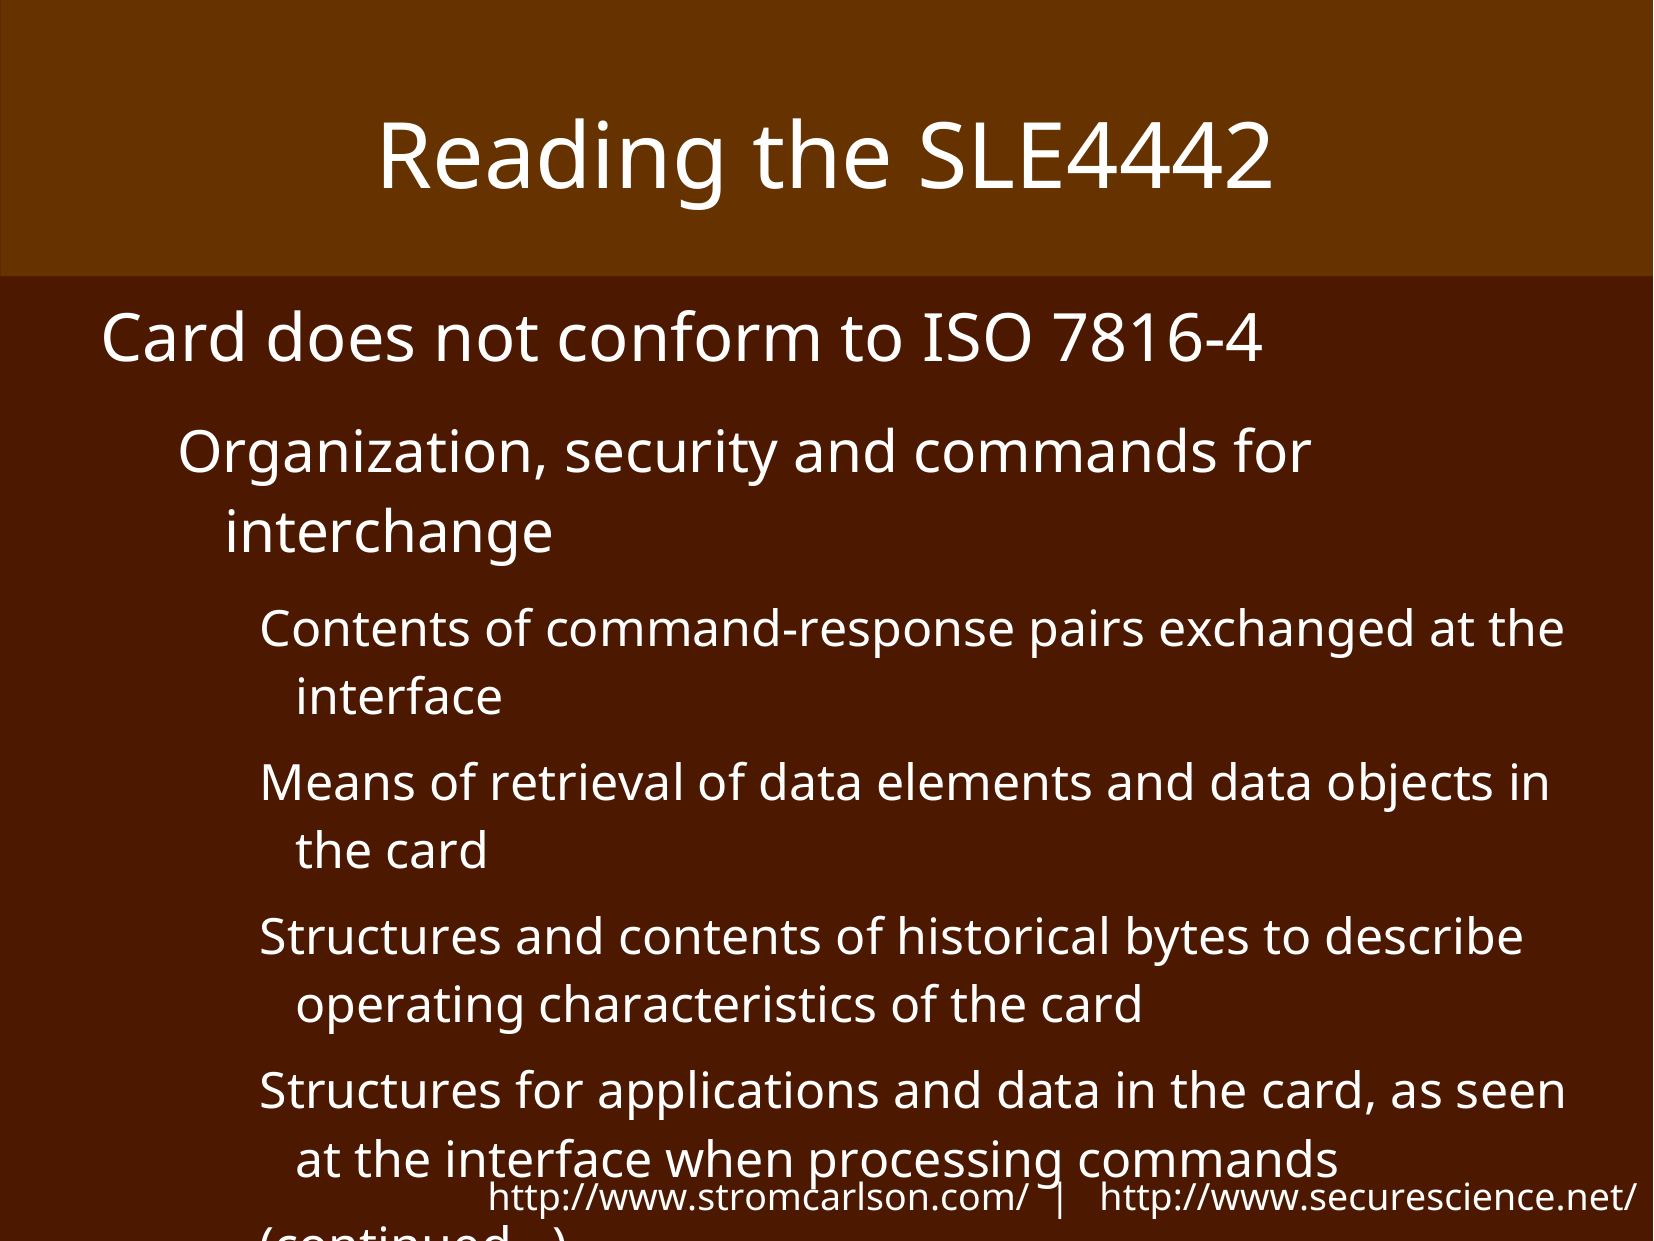

# Reading the SLE4442
Card does not conform to ISO 7816-4
Organization, security and commands for interchange
Contents of command-response pairs exchanged at the interface
Means of retrieval of data elements and data objects in the card
Structures and contents of historical bytes to describe operating characteristics of the card
Structures for applications and data in the card, as seen at the interface when processing commands
(continued...)